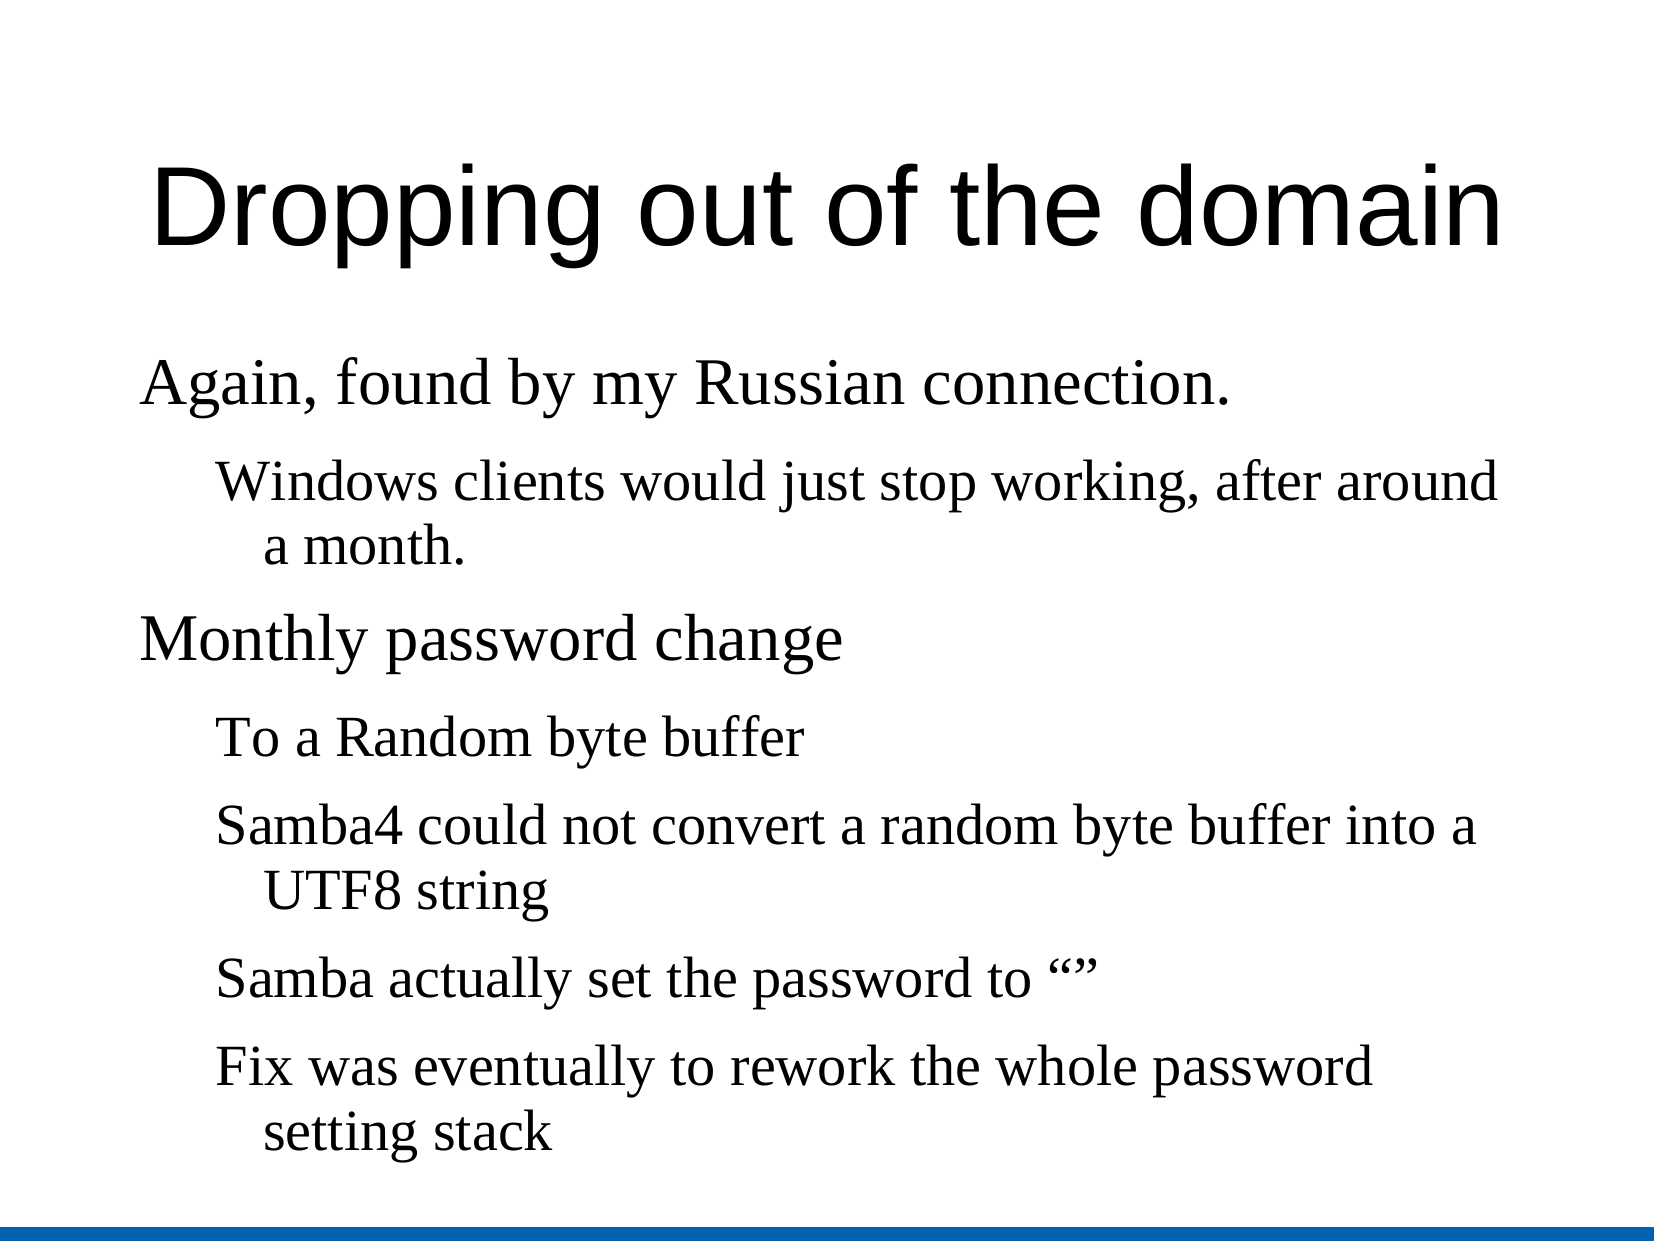

# Dropping out of the domain
Again, found by my Russian connection.
Windows clients would just stop working, after around a month.
Monthly password change
To a Random byte buffer
Samba4 could not convert a random byte buffer into a UTF8 string
Samba actually set the password to “”
Fix was eventually to rework the whole password setting stack